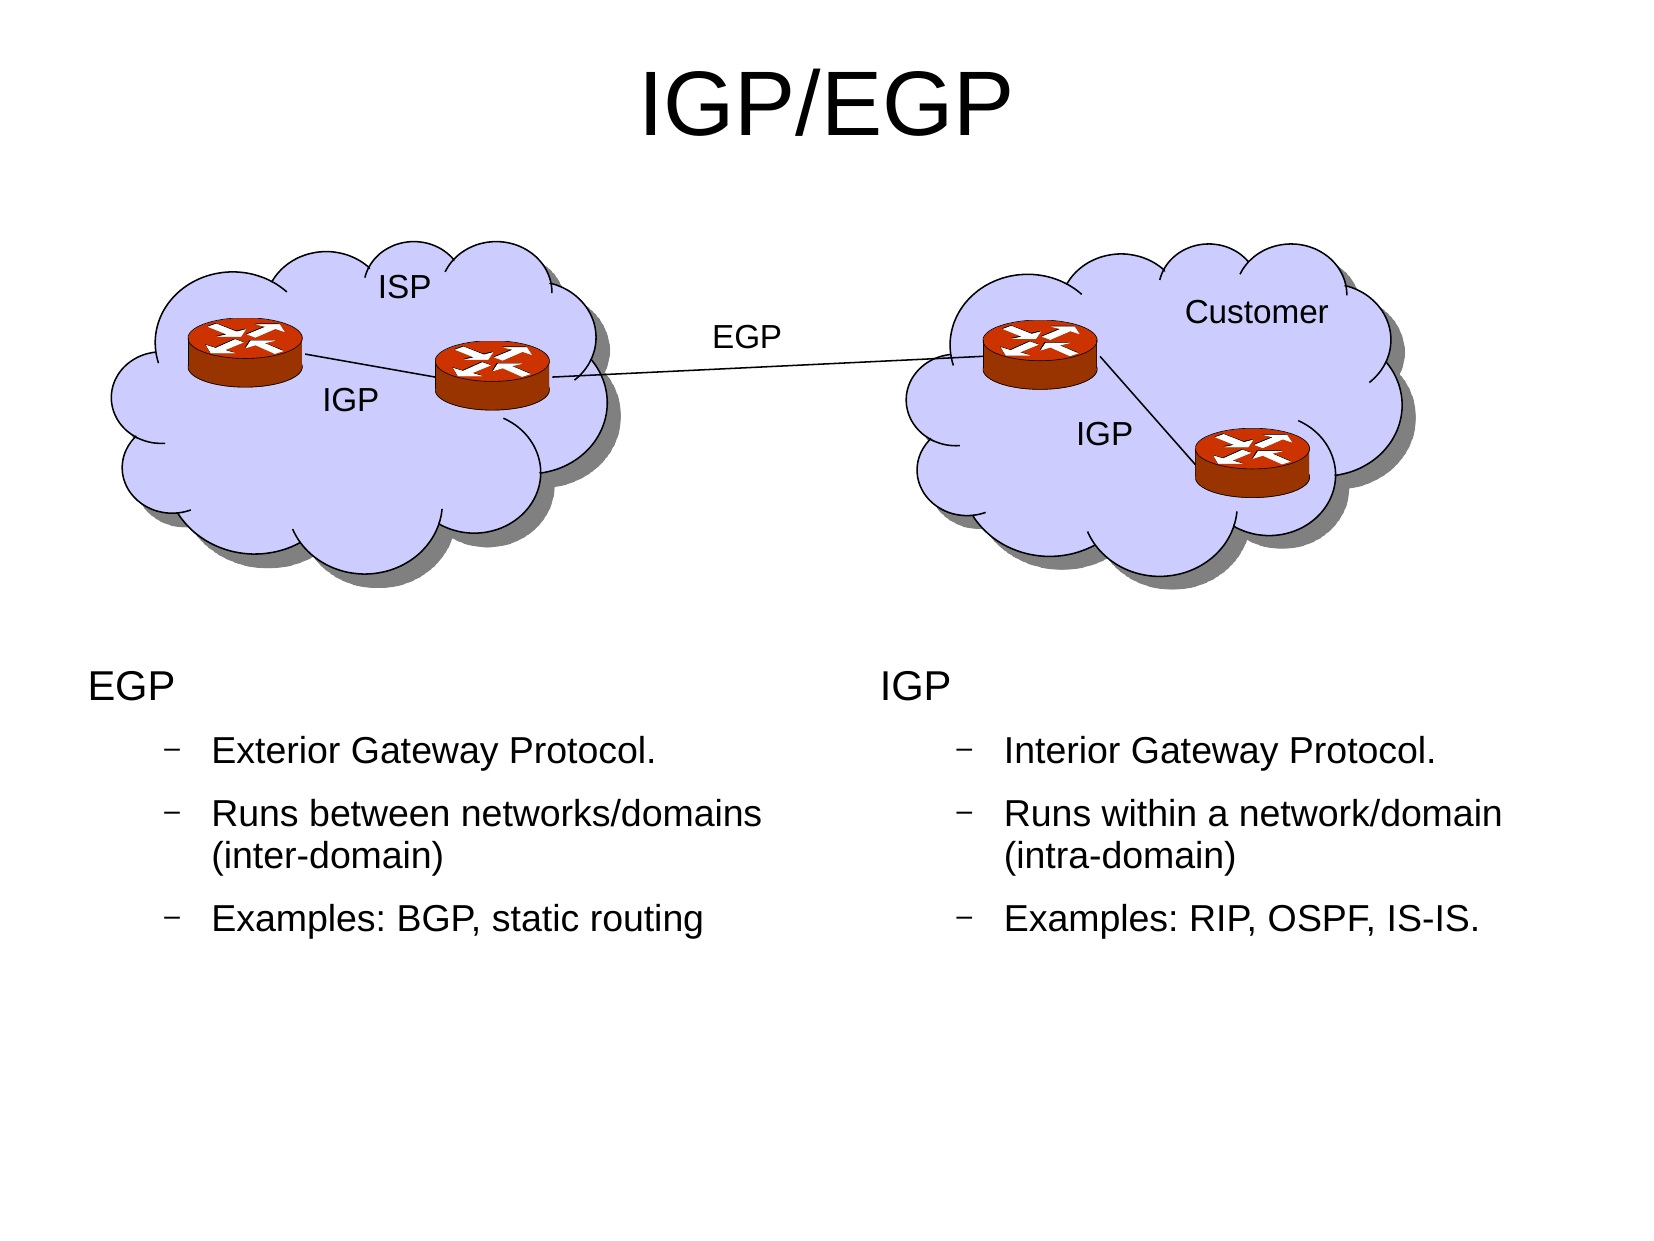

# IGP/EGP
ISP
Customer
EGP
IGP
IGP
EGP
Exterior Gateway Protocol.
Runs between networks/domains (inter-domain)
Examples: BGP, static routing
IGP
Interior Gateway Protocol.
Runs within a network/domain (intra-domain)
Examples: RIP, OSPF, IS-IS.